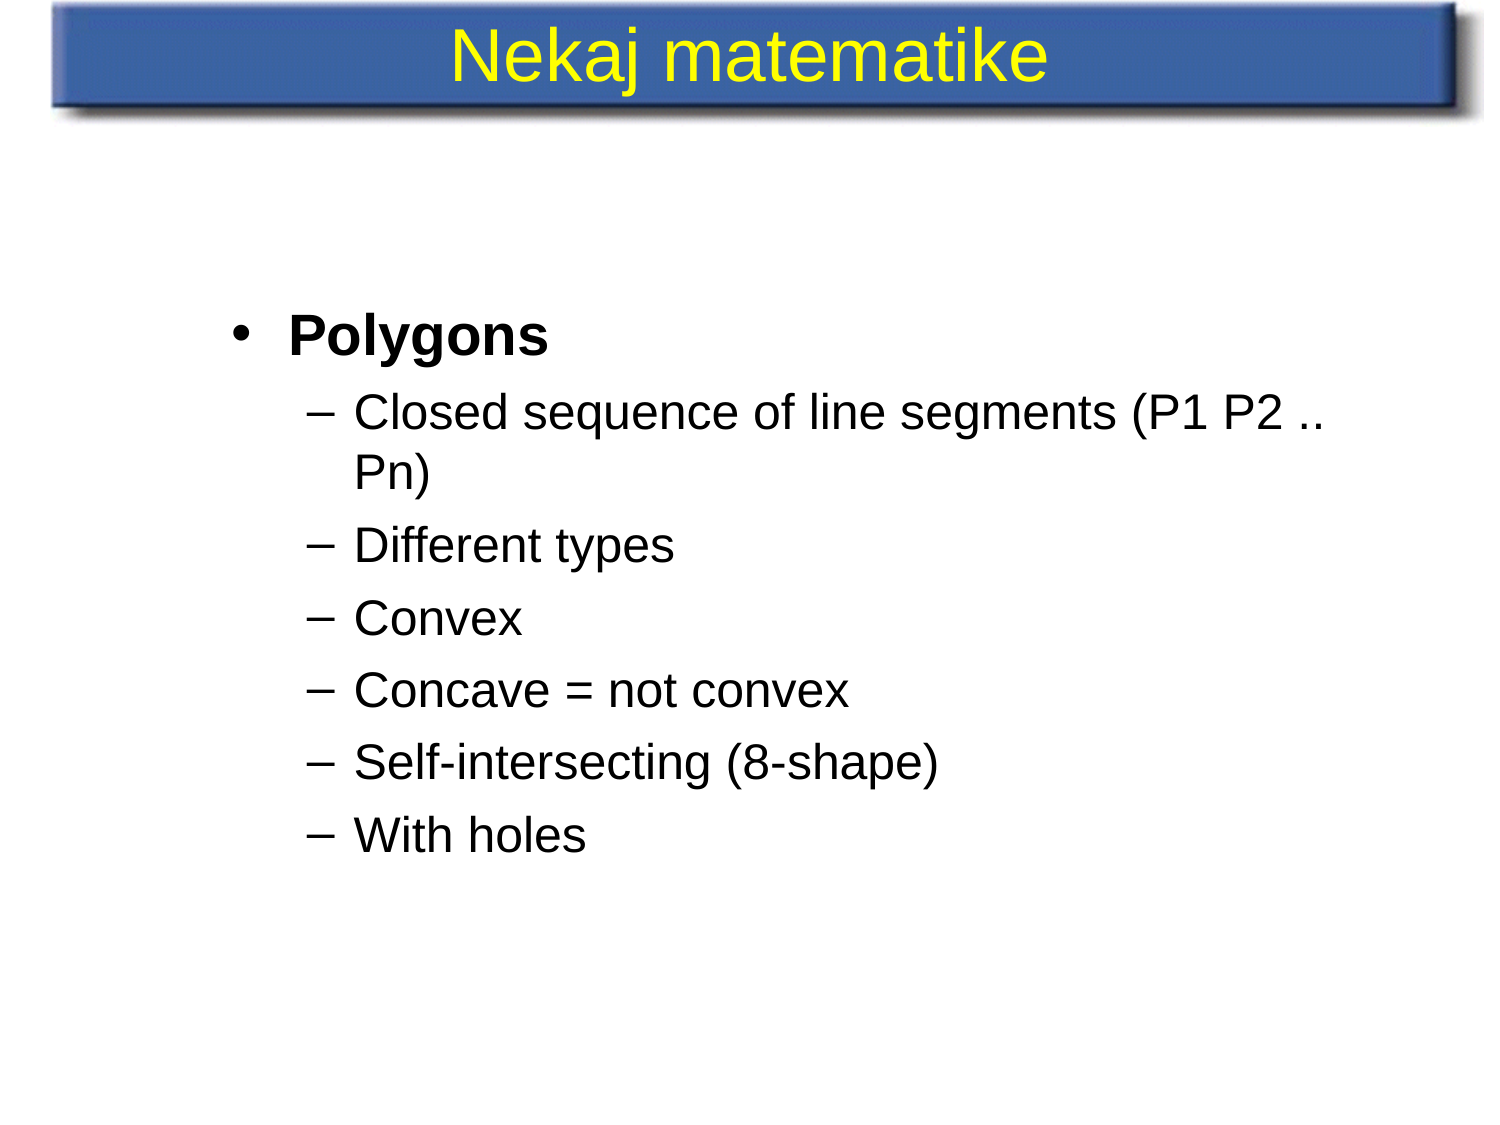

# Nekaj matematike
Polygons
Closed sequence of line segments (P1 P2 .. Pn)
Different types
Convex
Concave = not convex
Self-intersecting (8-shape)
With holes